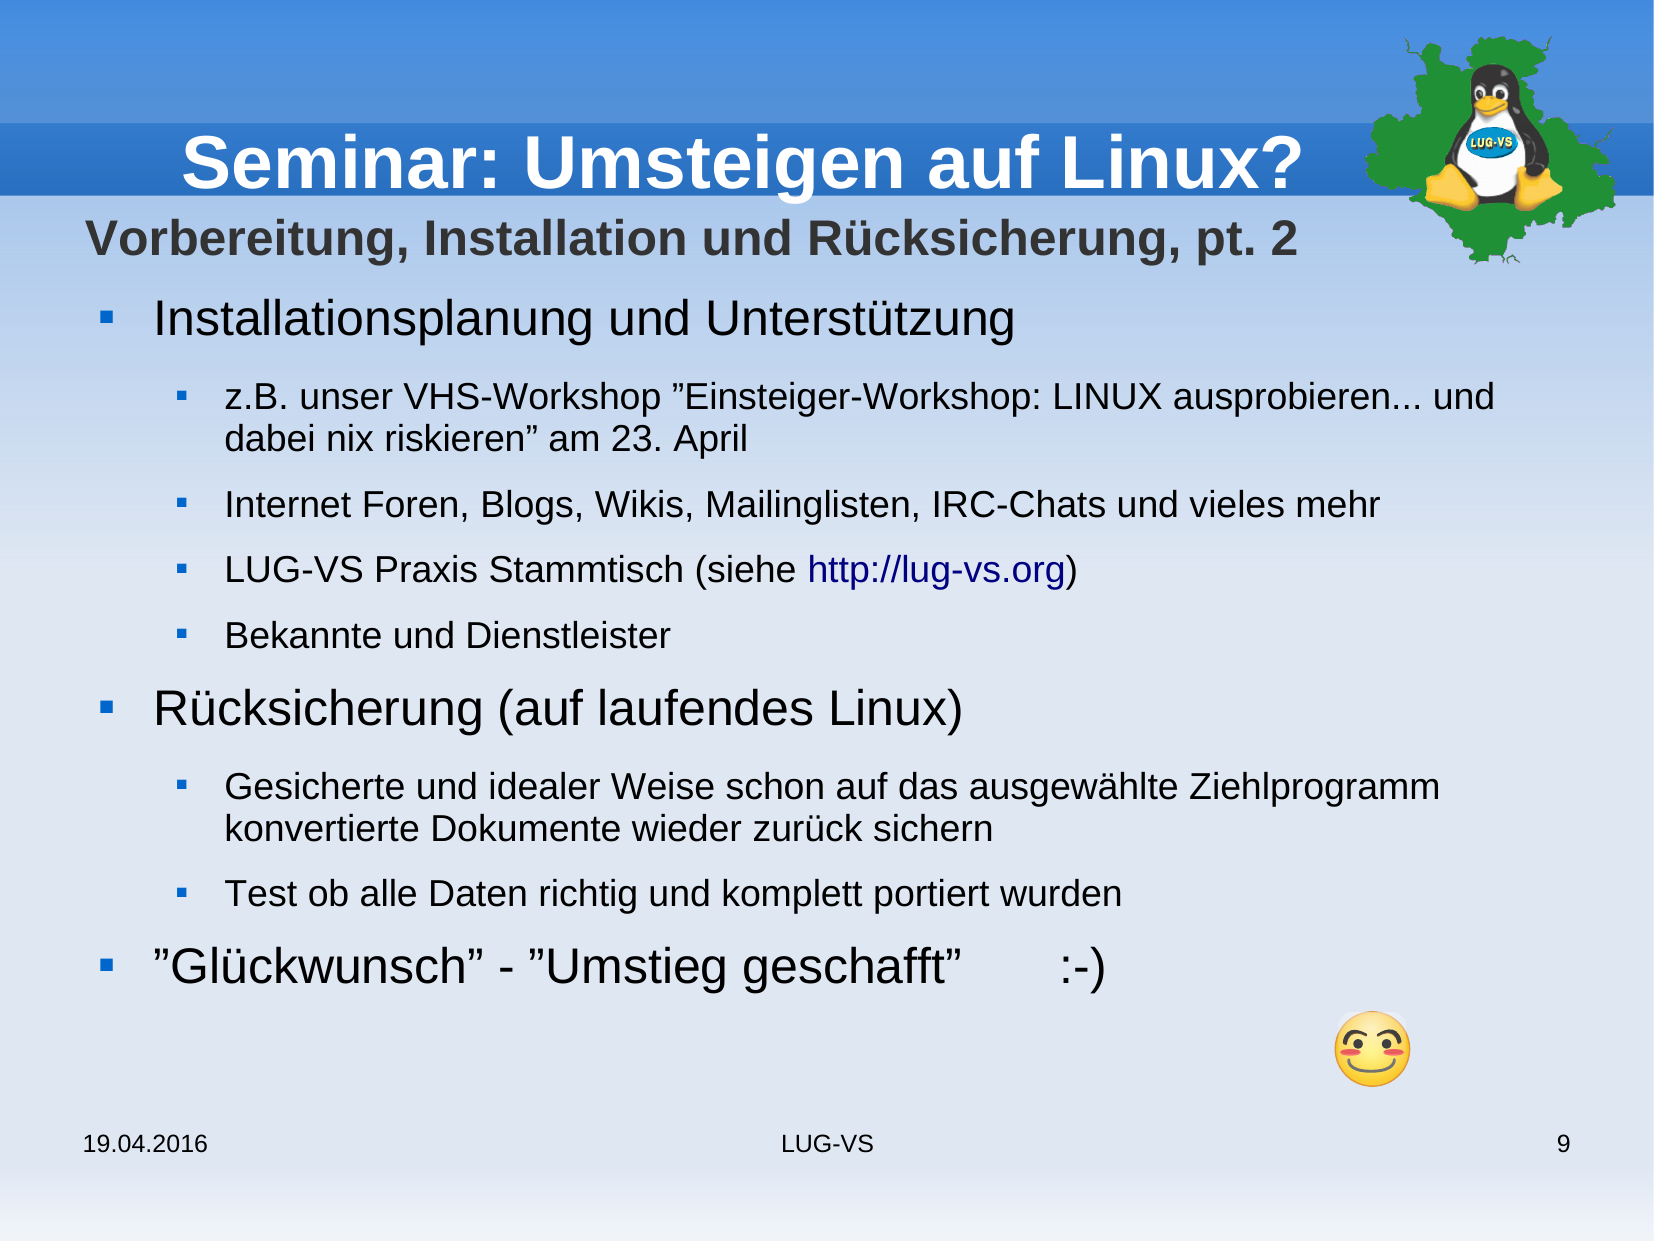

Seminar: Umsteigen auf Linux?
Vorbereitung, Installation und Rücksicherung, pt. 2
# Installationsplanung und Unterstützung
z.B. unser VHS-Workshop ”Einsteiger-Workshop: LINUX ausprobieren... und dabei nix riskieren” am 23. April
Internet Foren, Blogs, Wikis, Mailinglisten, IRC-Chats und vieles mehr
LUG-VS Praxis Stammtisch (siehe http://lug-vs.org)
Bekannte und Dienstleister
Rücksicherung (auf laufendes Linux)
Gesicherte und idealer Weise schon auf das ausgewählte Ziehlprogramm konvertierte Dokumente wieder zurück sichern
Test ob alle Daten richtig und komplett portiert wurden
”Glückwunsch” - ”Umstieg geschafft” :-)
19.04.2016
LUG-VS
9